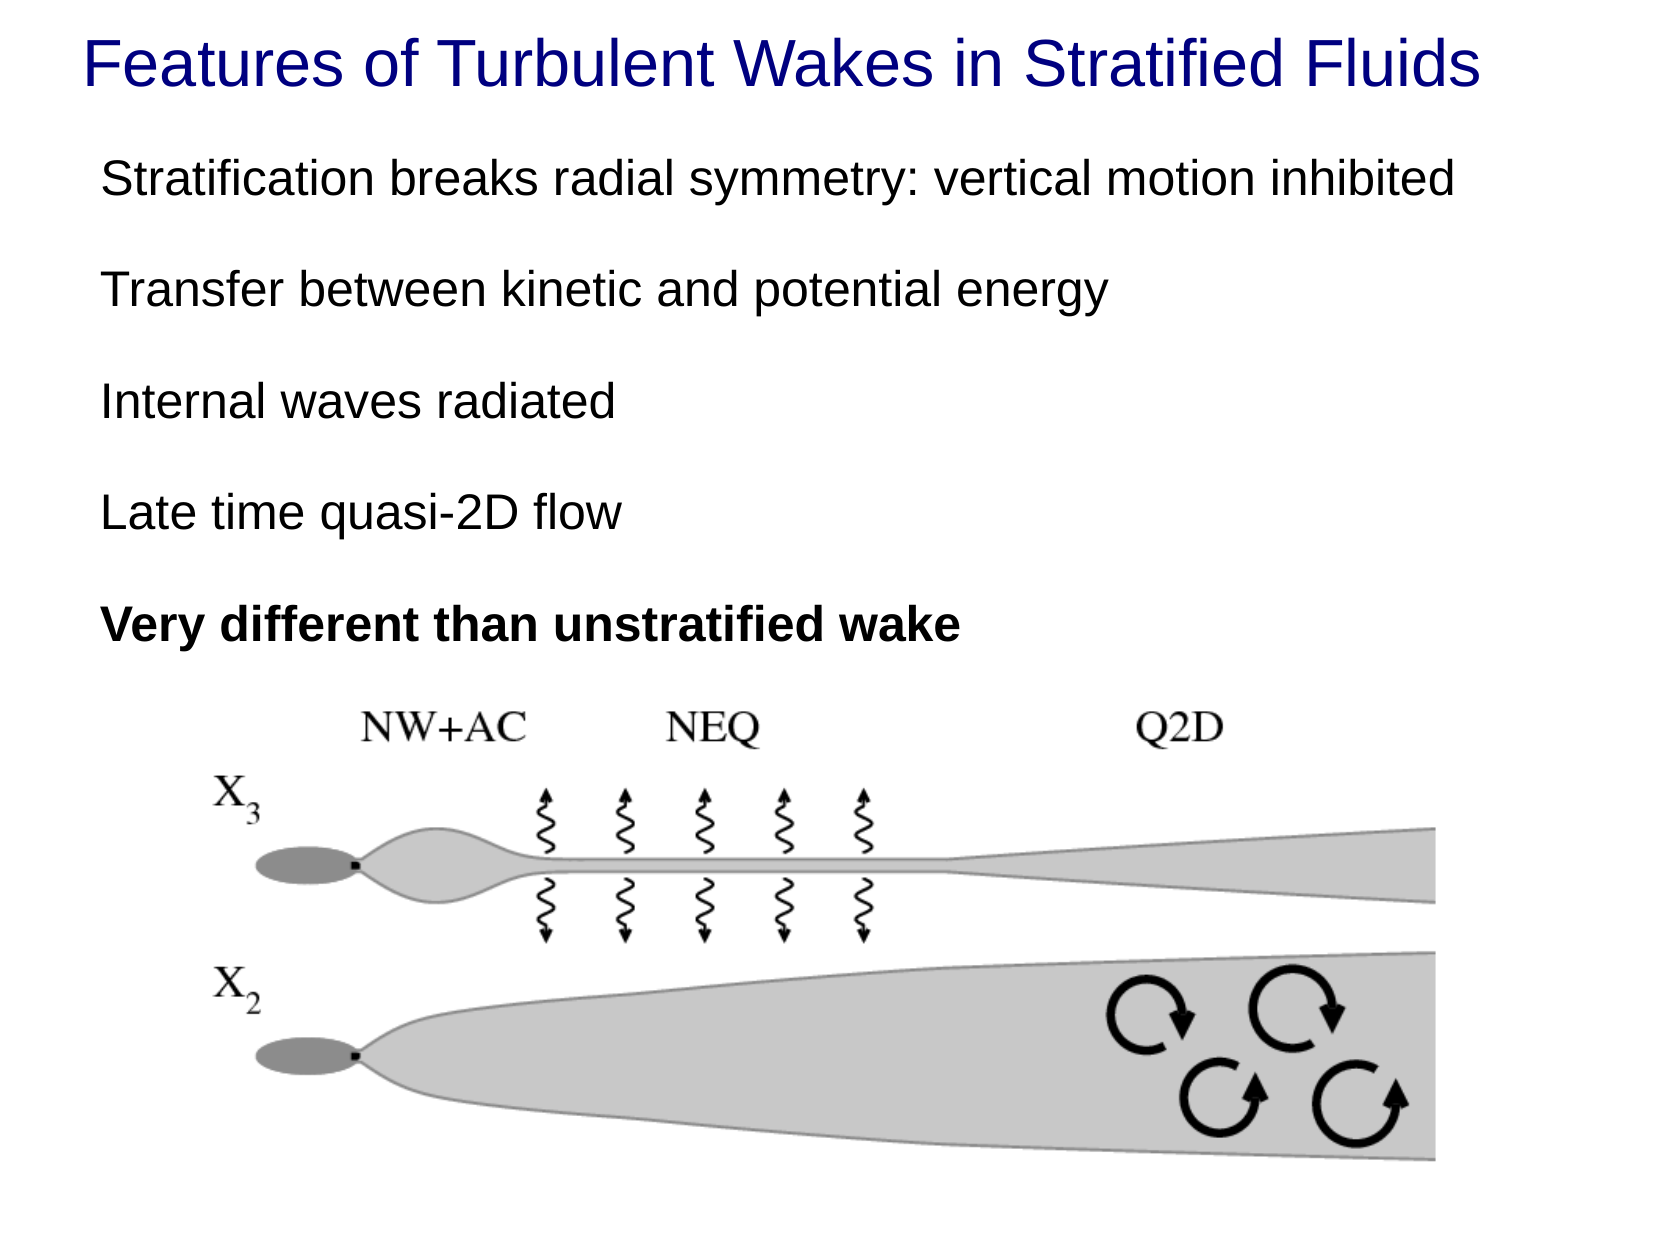

# Features of Turbulent Wakes in Stratified Fluids
Stratification breaks radial symmetry: vertical motion inhibited
Transfer between kinetic and potential energy
Internal waves radiated
Late time quasi-2D flow
Very different than unstratified wake